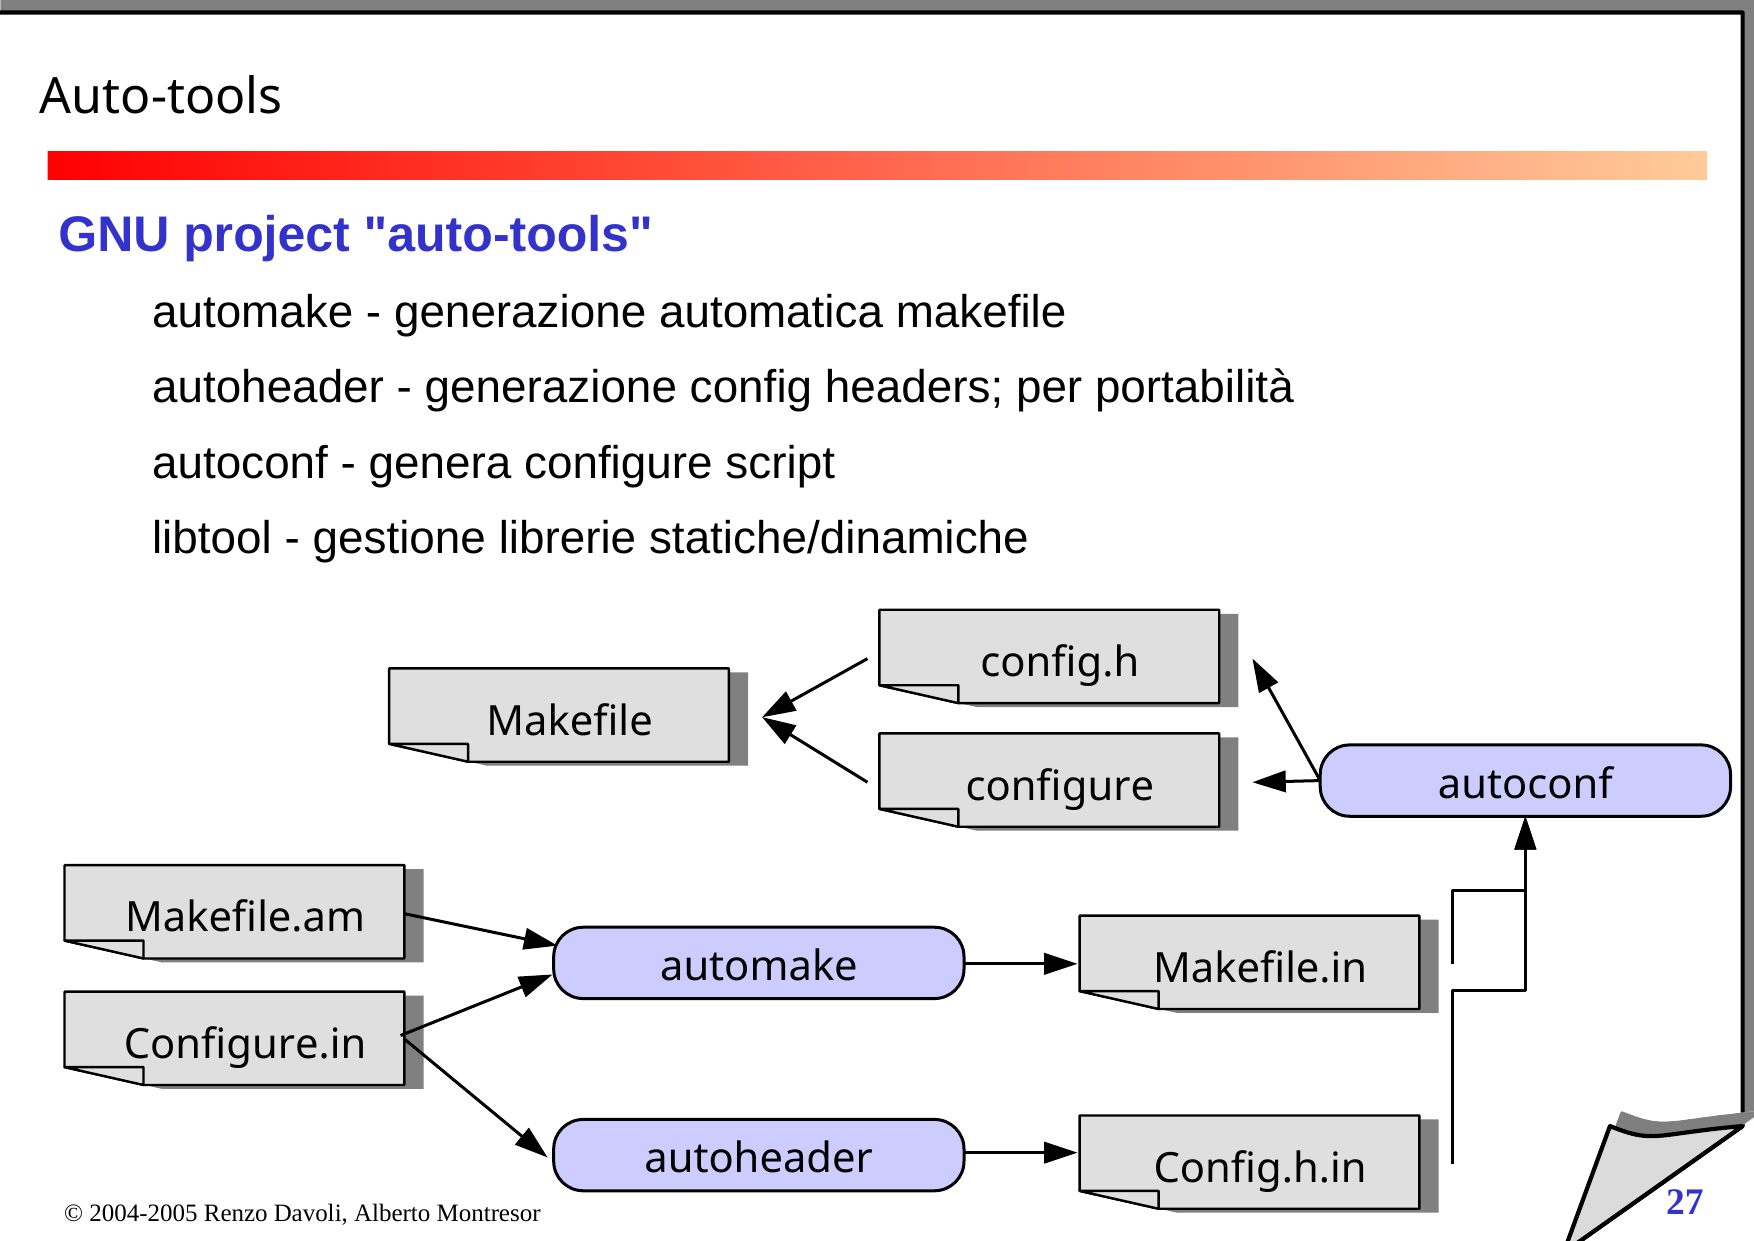

# Auto-tools
GNU project "auto-tools"
automake - generazione automatica makefile
autoheader - generazione config headers; per portabilità
autoconf - genera configure script
libtool - gestione librerie statiche/dinamiche
config.h
Makefile
configure
autoconf
Makefile.am
Makefile.in
automake
Configure.in
Config.h.in
autoheader